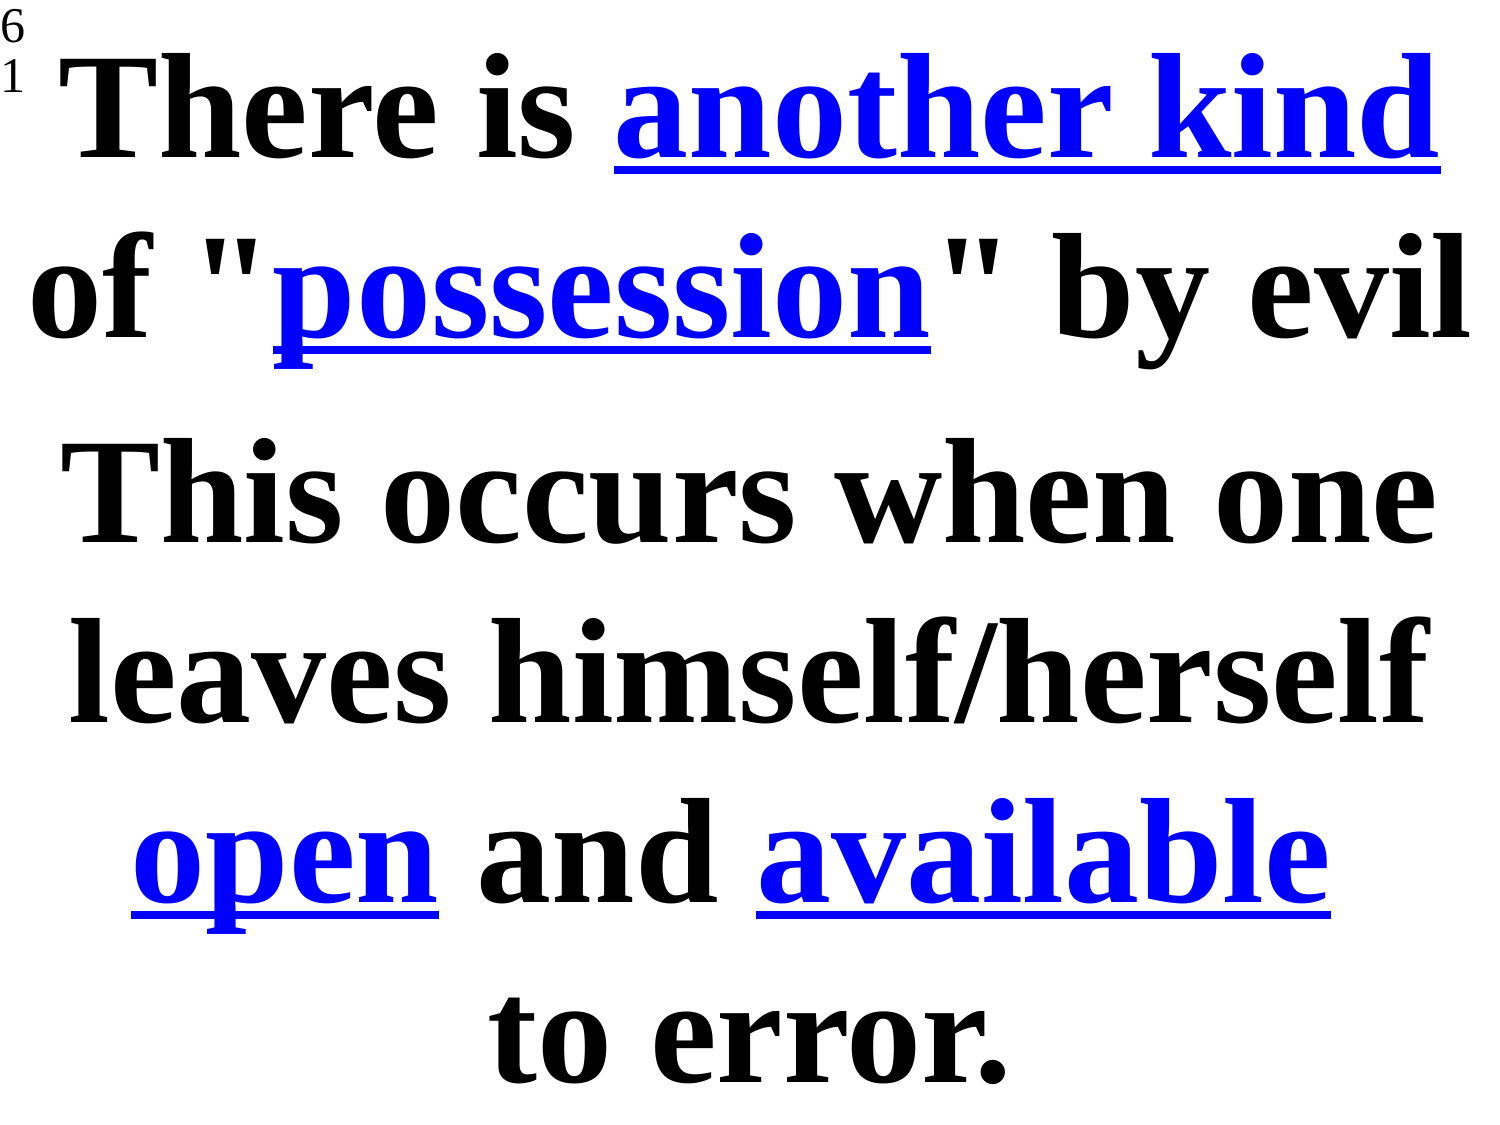

There is another kind of "possession" by evil
This occurs when one leaves himself/herself open and available
to error.